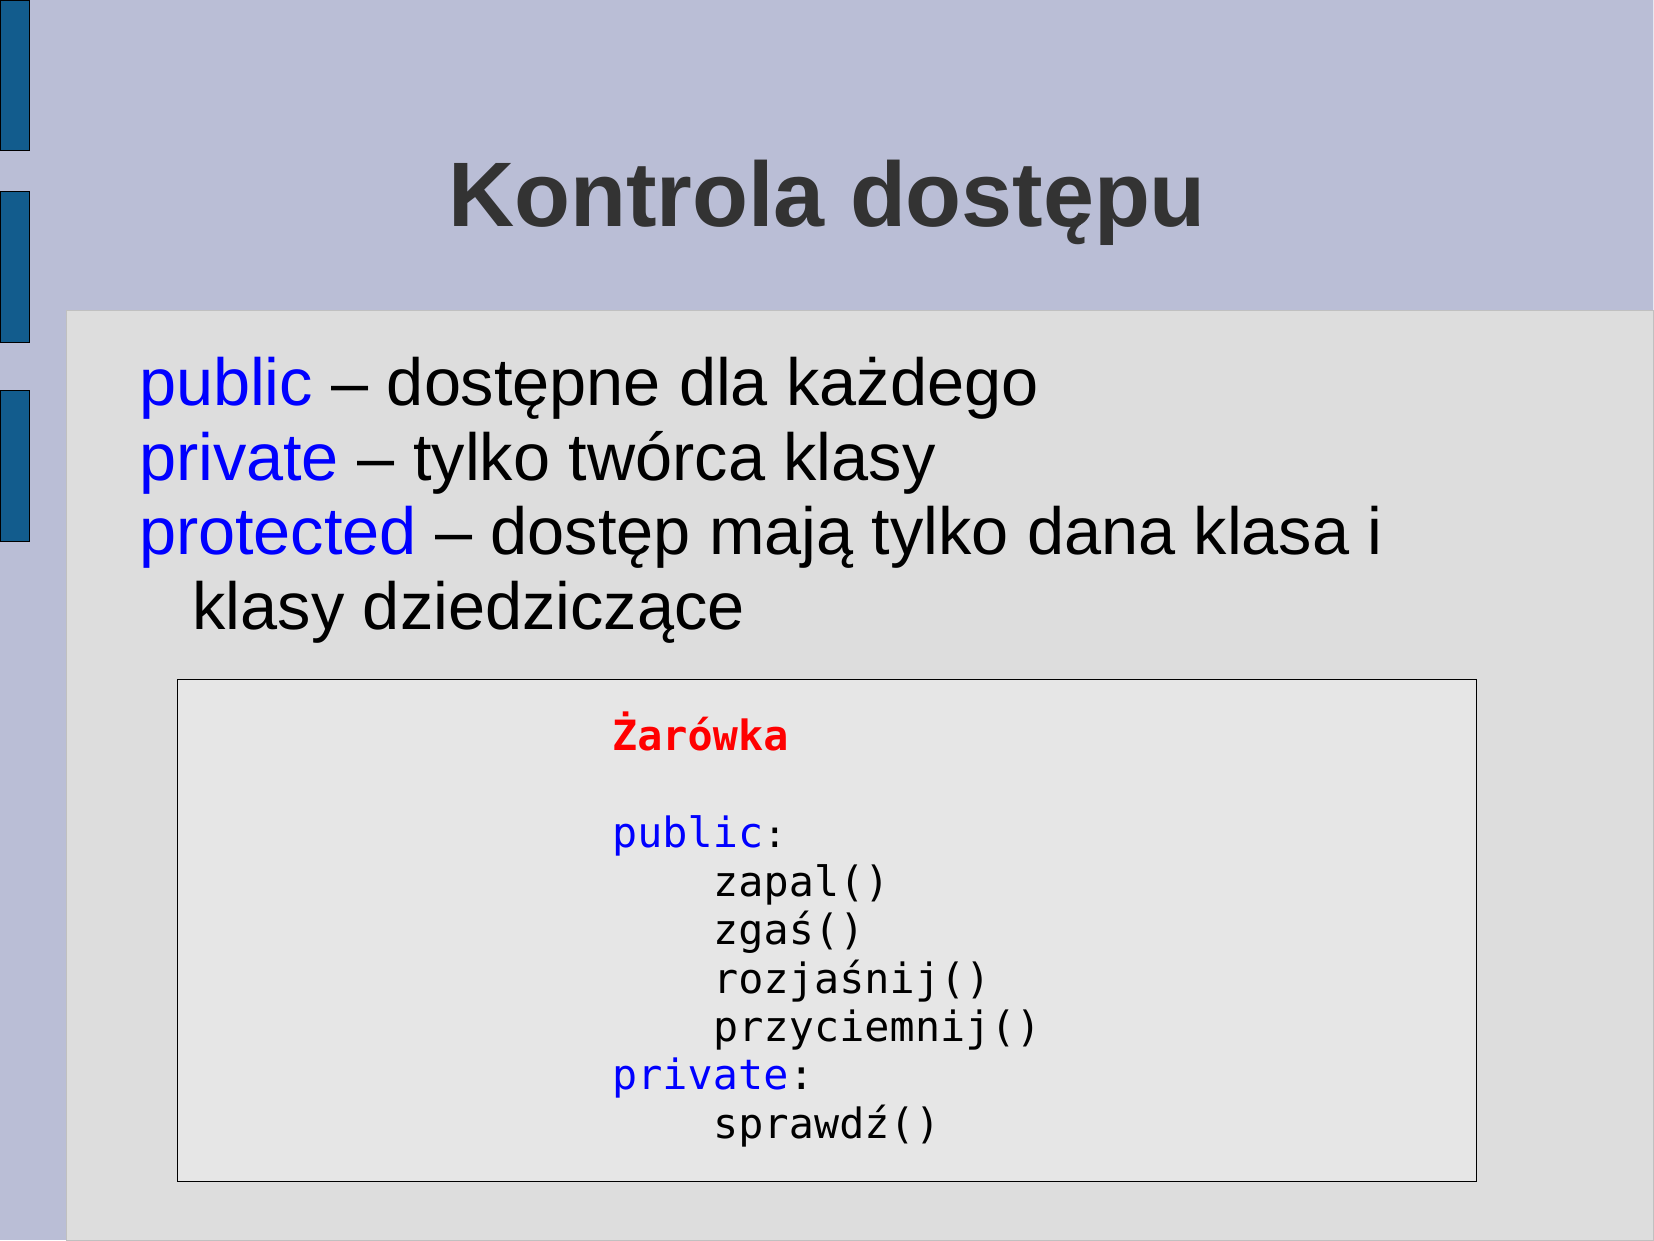

# Kontrola dostępu
public – dostępne dla każdego
private – tylko twórca klasy
protected – dostęp mają tylko dana klasa i klasy dziedziczące
Żarówka
public:
 zapal()
 zgaś()
 rozjaśnij()
 przyciemnij()
private:
 sprawdź()